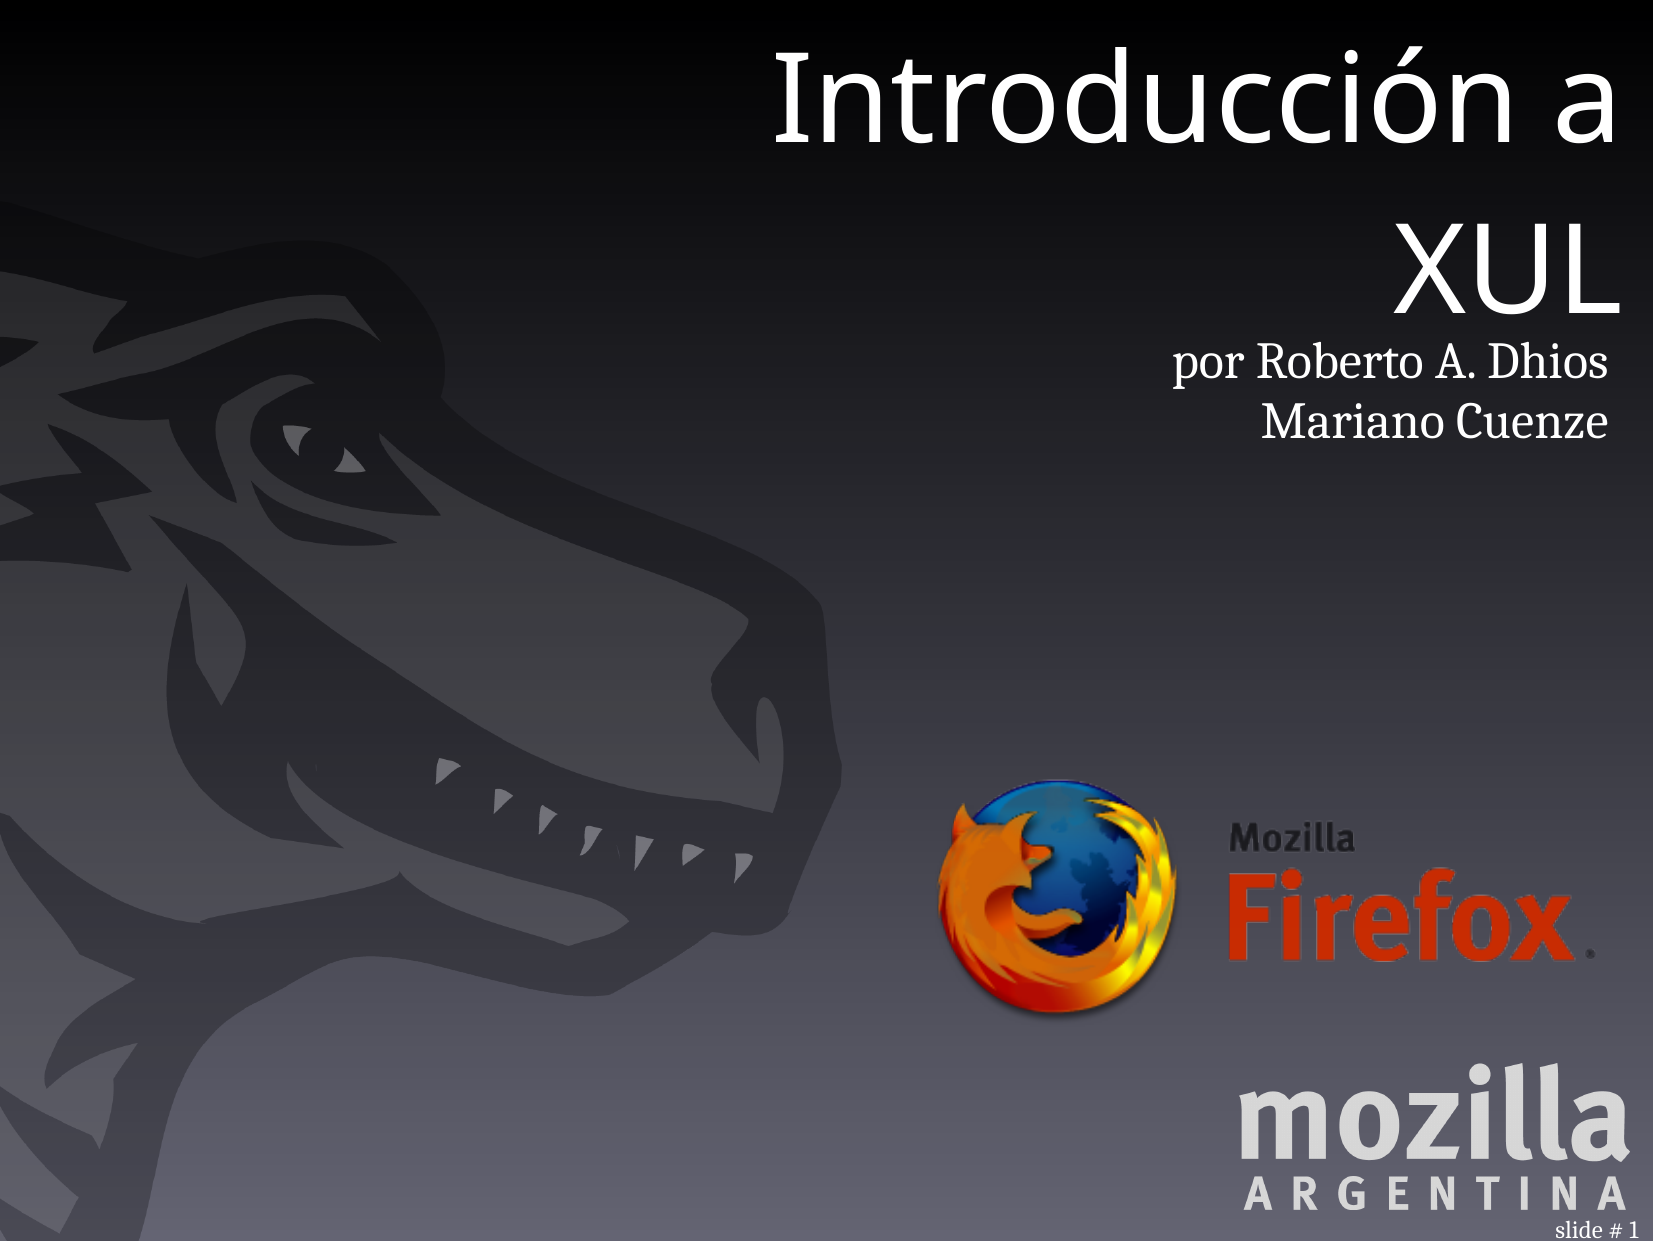

# Introducción a XUL
por Roberto A. Dhios
Mariano Cuenze